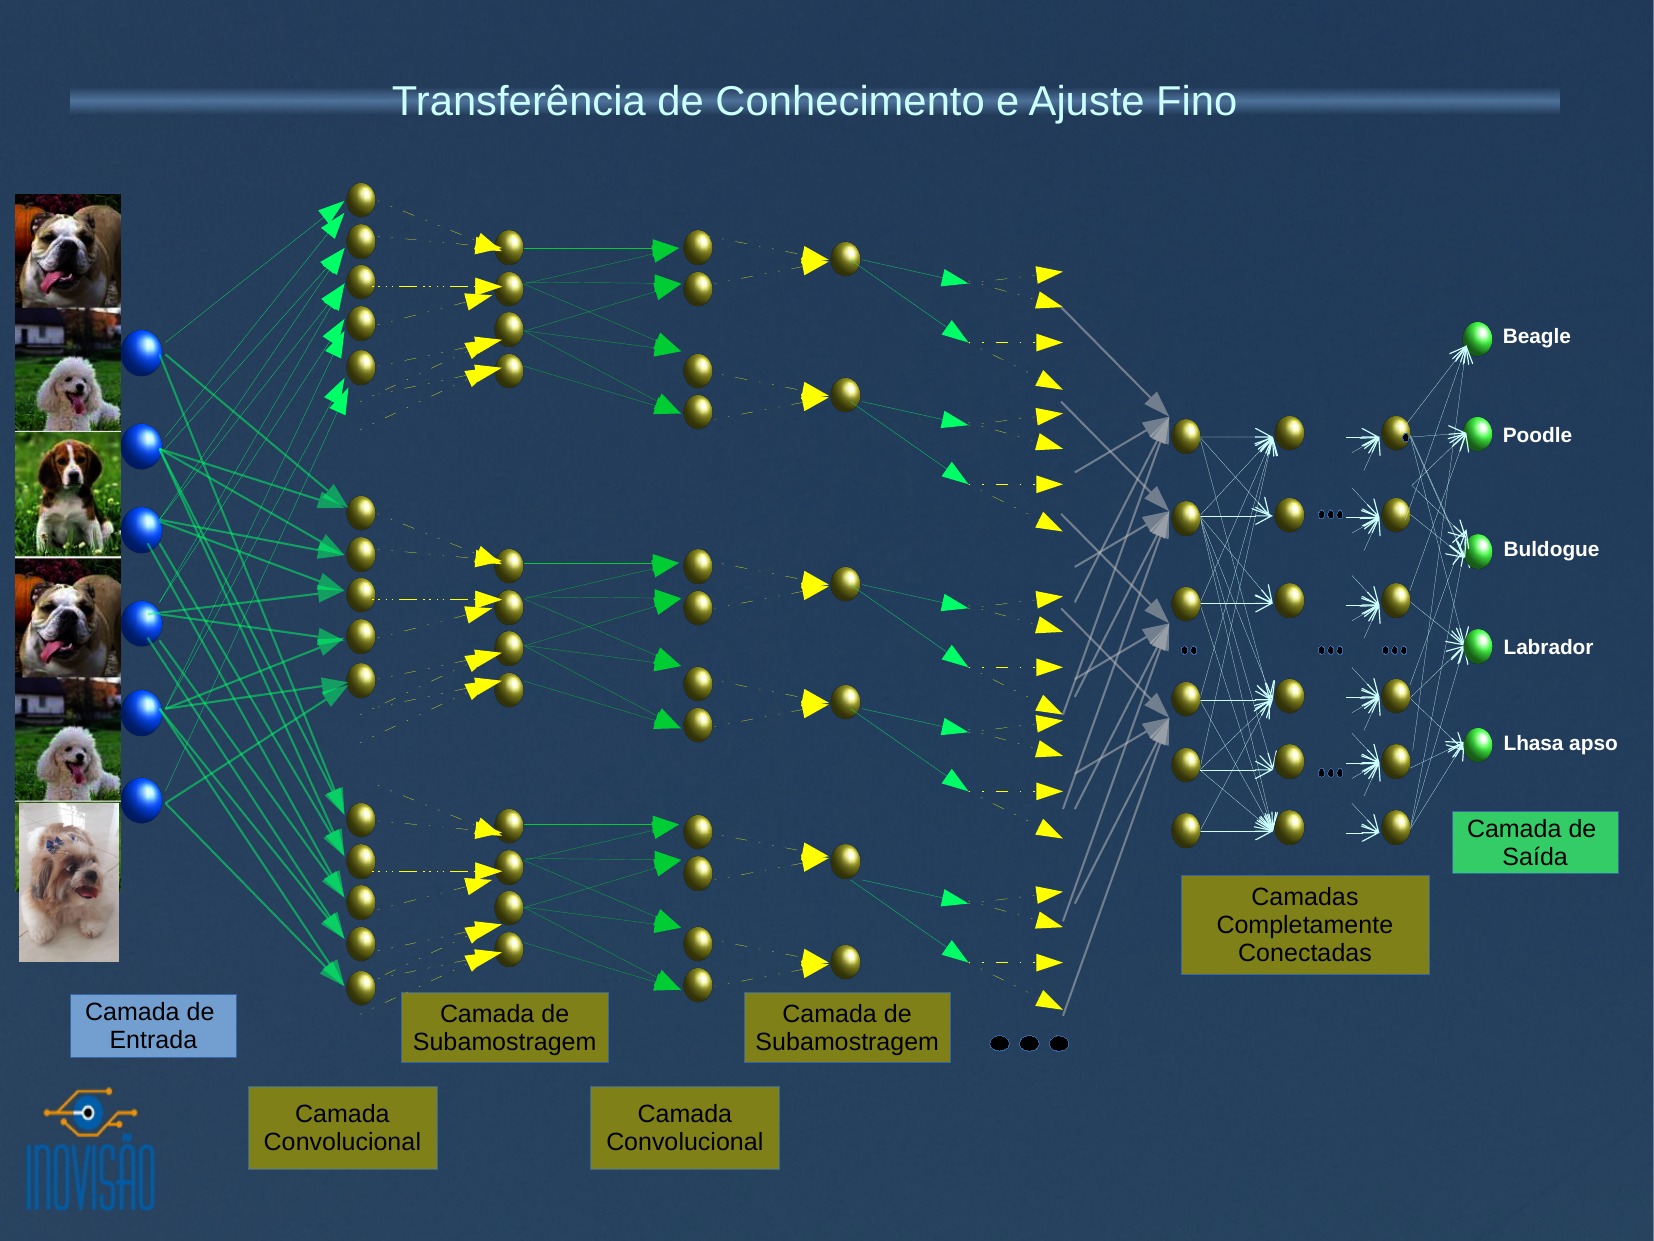

Transferência de Conhecimento e Ajuste Fino
Beagle
Poodle
Buldogue
Labrador
Lhasa apso
Camada de
Saída
Camadas
Completamente
Conectadas
Camada de
Subamostragem
Camada de
Subamostragem
Camada de
Entrada
Camada
Convolucional
Camada
Convolucional